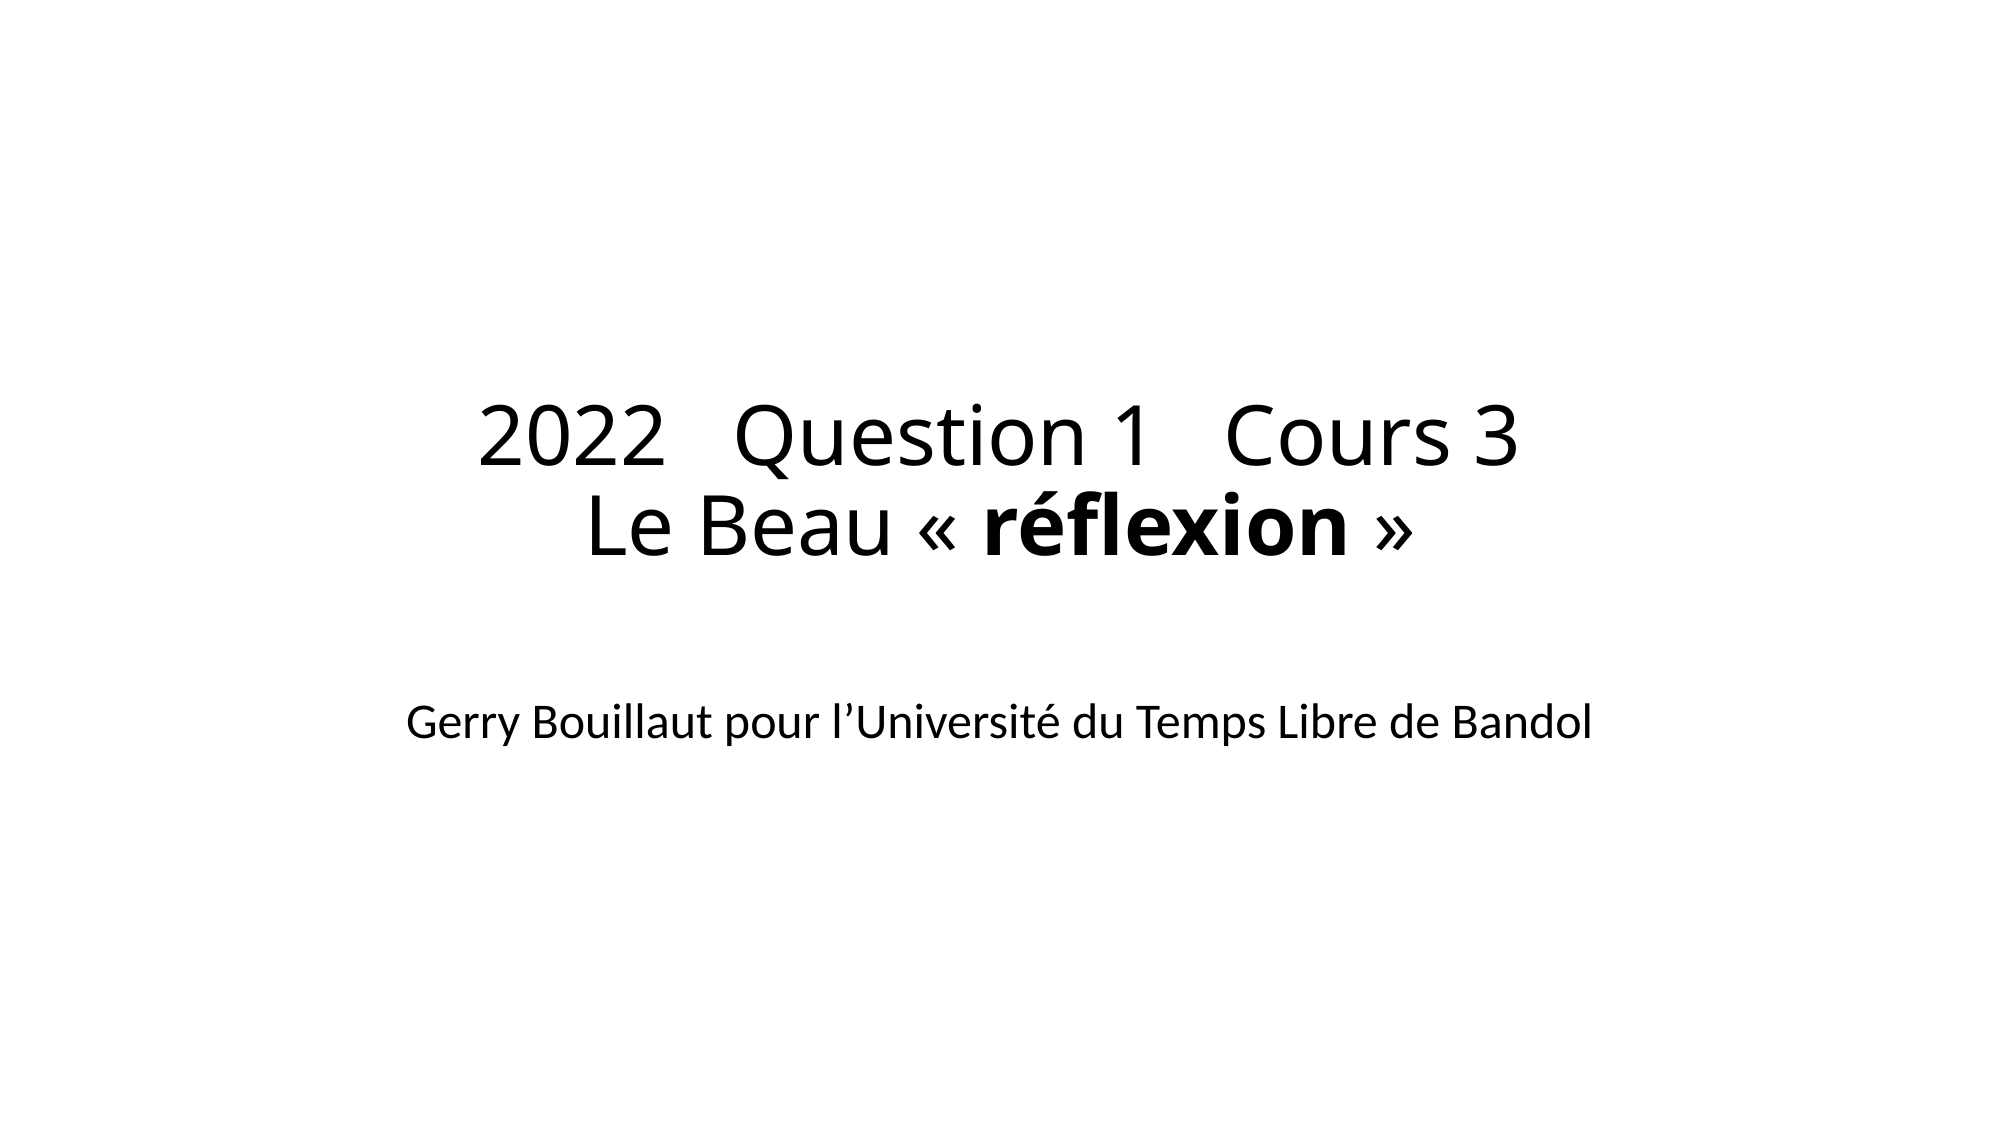

# 2022 Question 1 Cours 3 Le Beau « réflexion »
Gerry Bouillaut pour l’Université du Temps Libre de Bandol